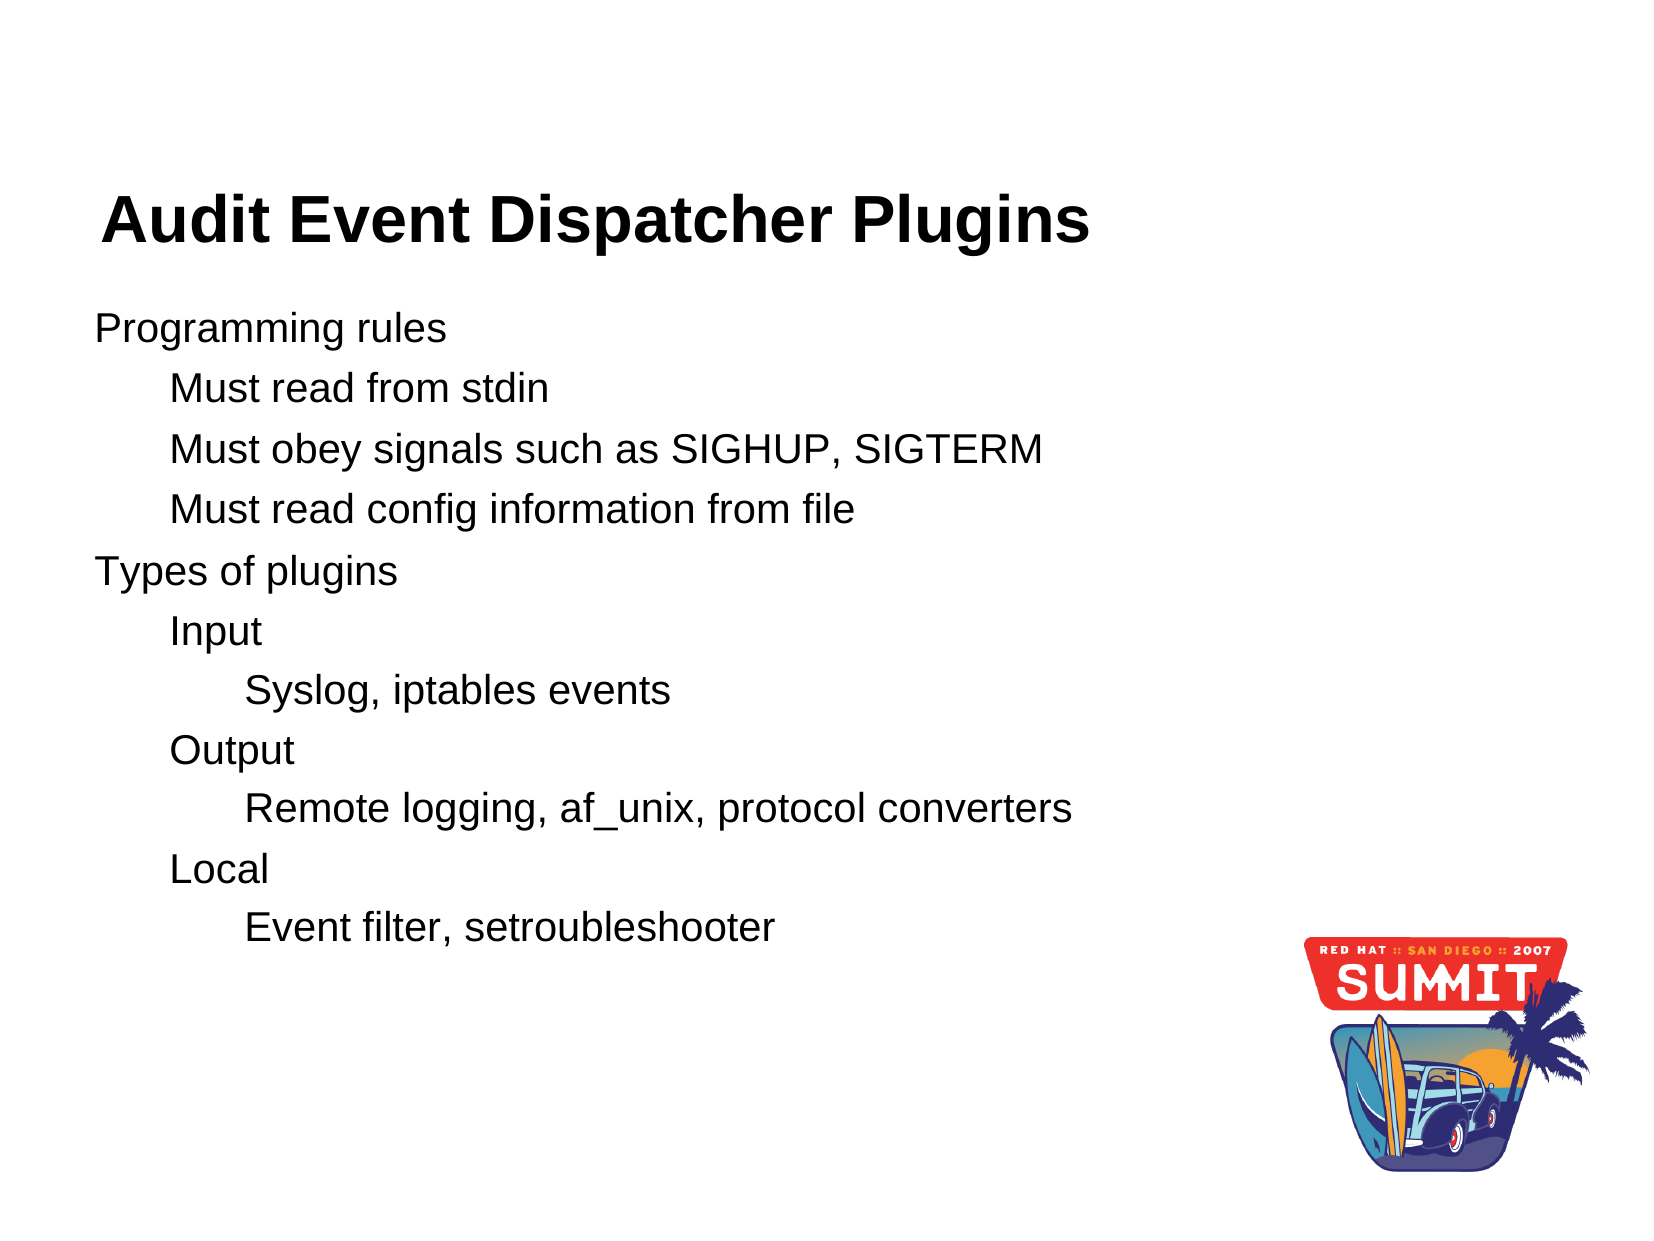

# Audit Event Dispatcher Plugins
Programming rules
Must read from stdin
Must obey signals such as SIGHUP, SIGTERM
Must read config information from file
Types of plugins
Input
Syslog, iptables events
Output
Remote logging, af_unix, protocol converters
Local
Event filter, setroubleshooter